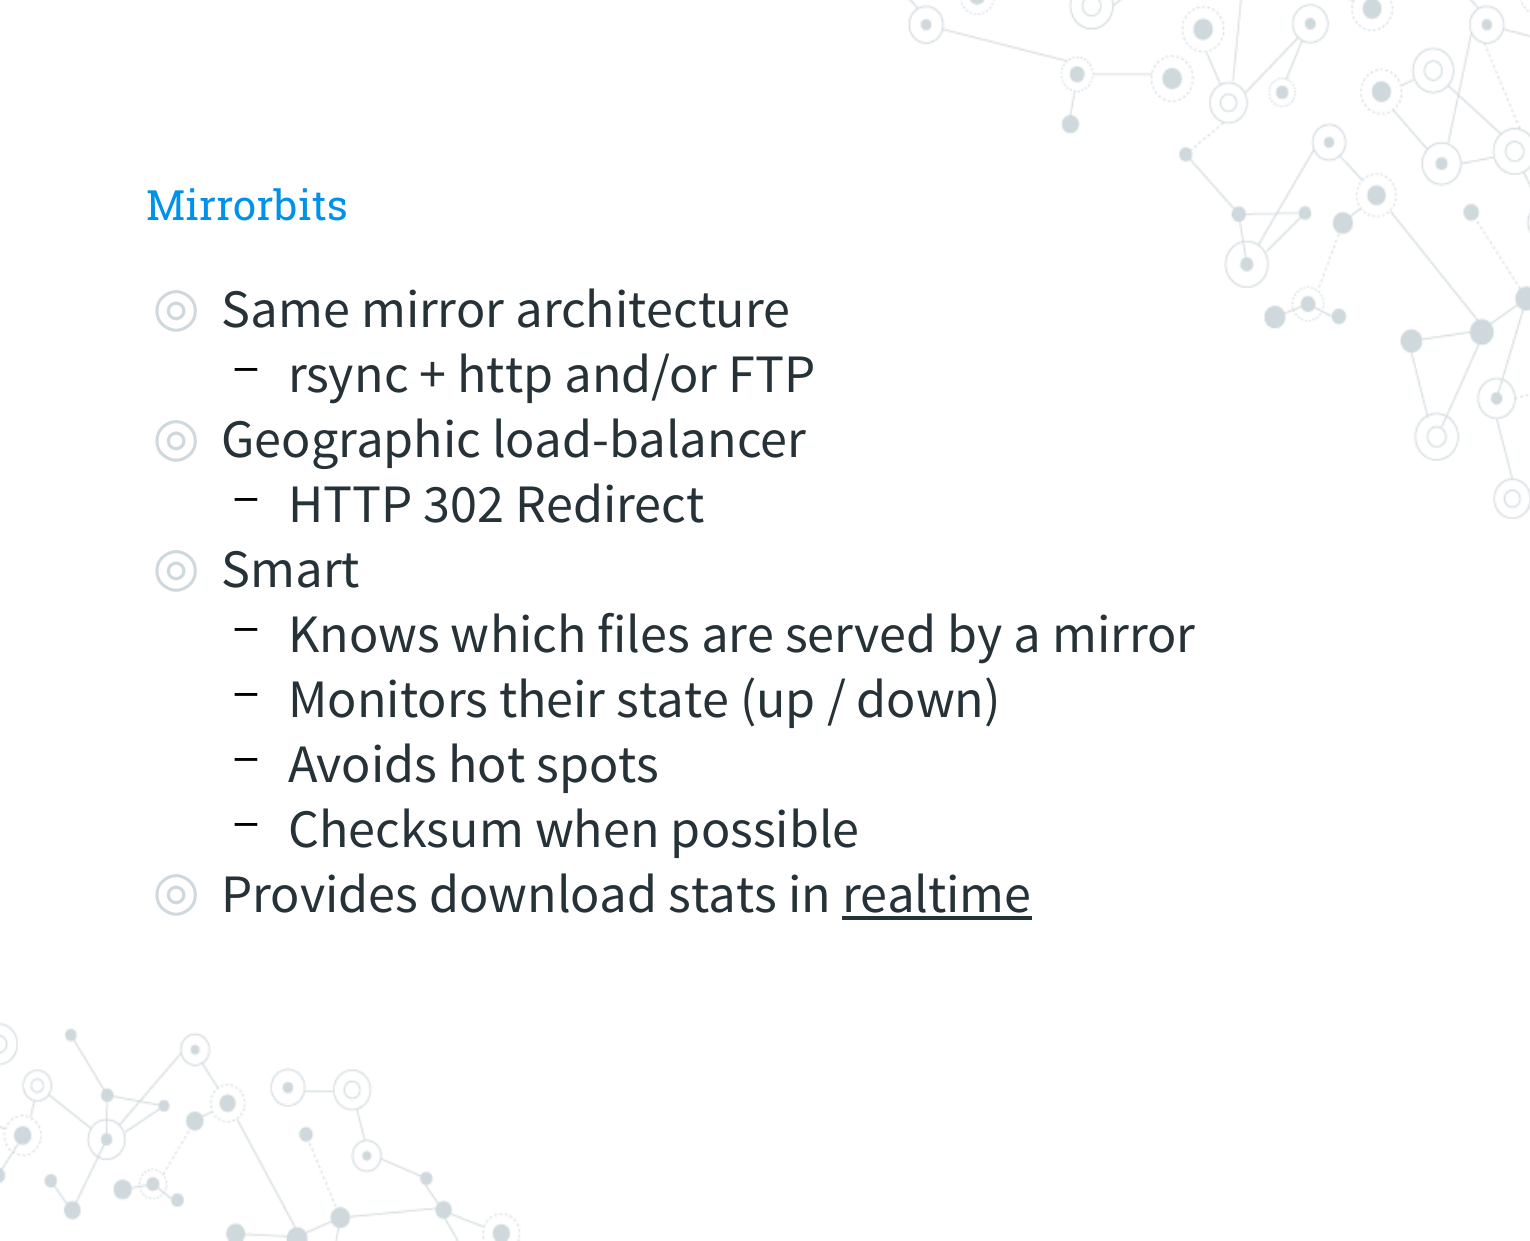

# Mirrorbits
Same mirror architecture
rsync + http and/or FTP
Geographic load-balancer
HTTP 302 Redirect
Smart
Knows which files are served by a mirror
Monitors their state (up / down)
Avoids hot spots
Checksum when possible
Provides download stats in realtime